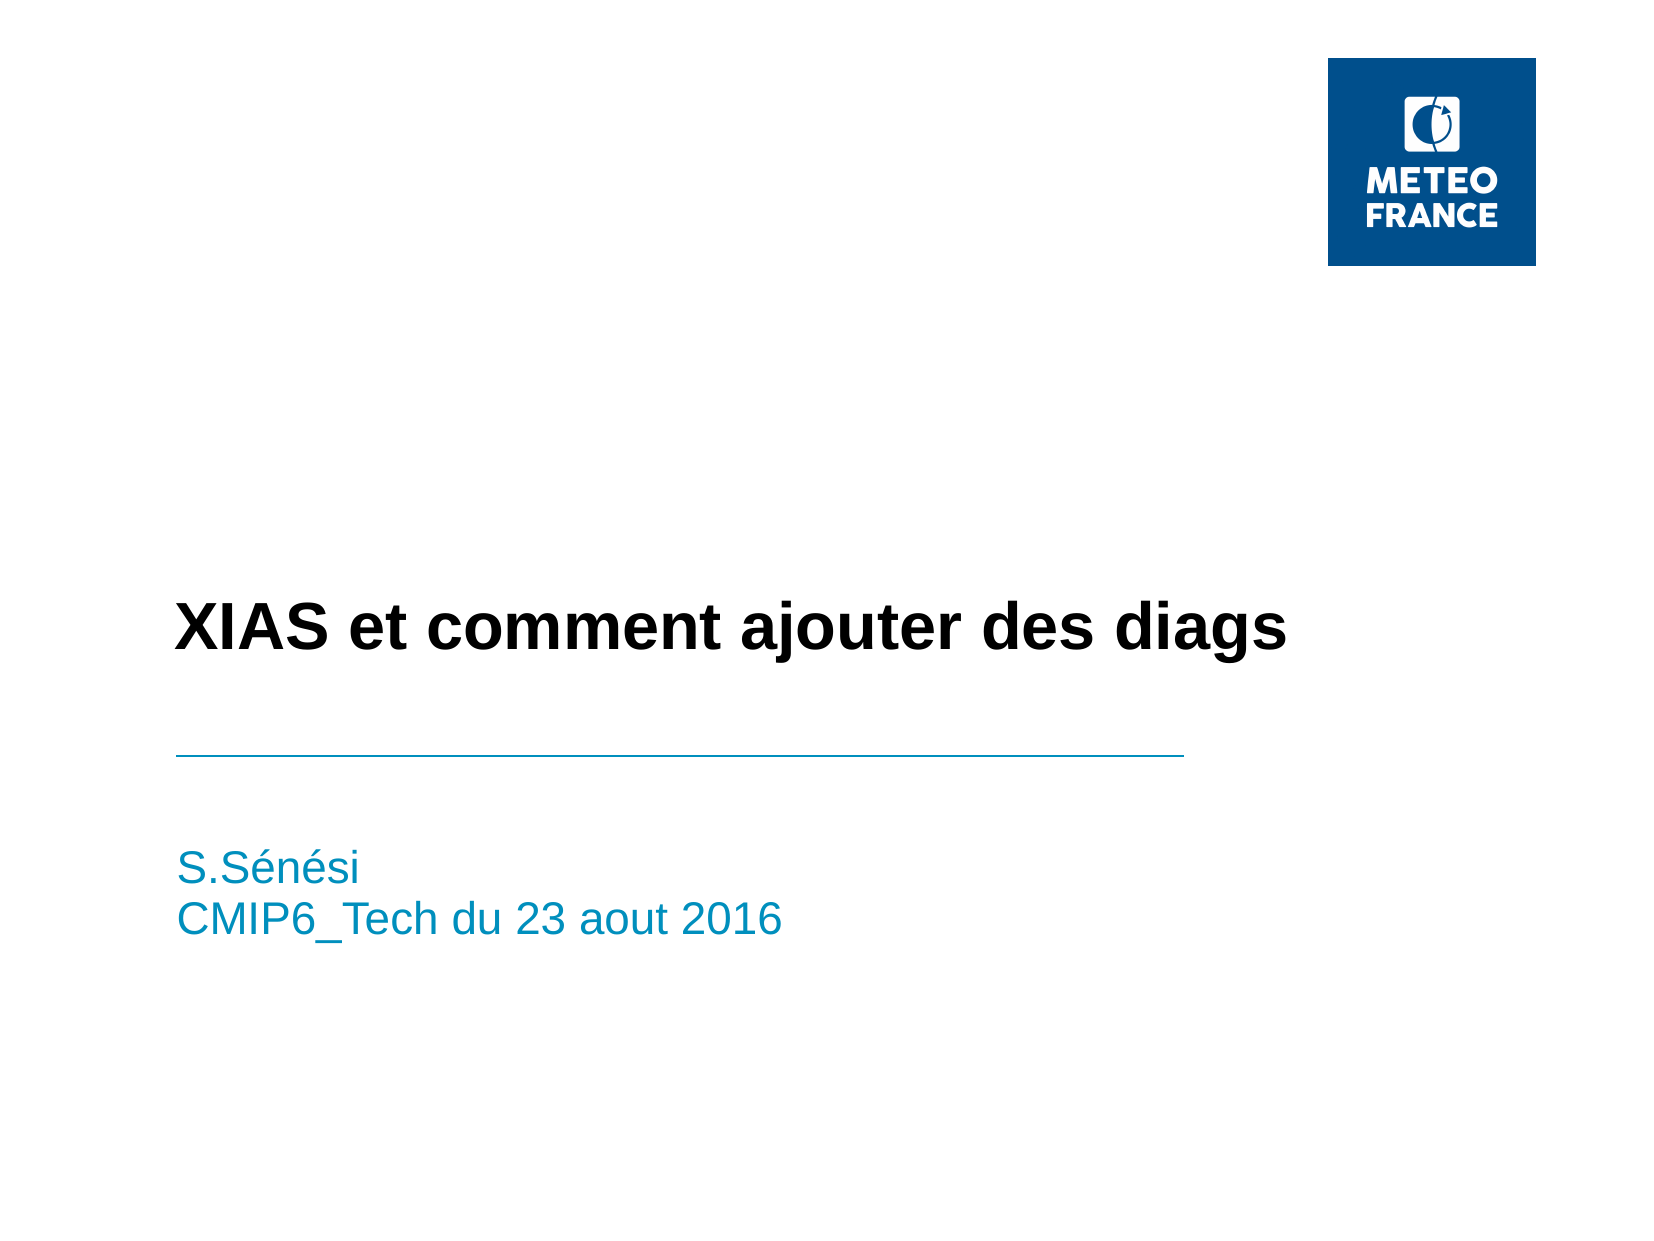

# XIAS et comment ajouter des diags
S.Sénési
CMIP6_Tech du 23 aout 2016